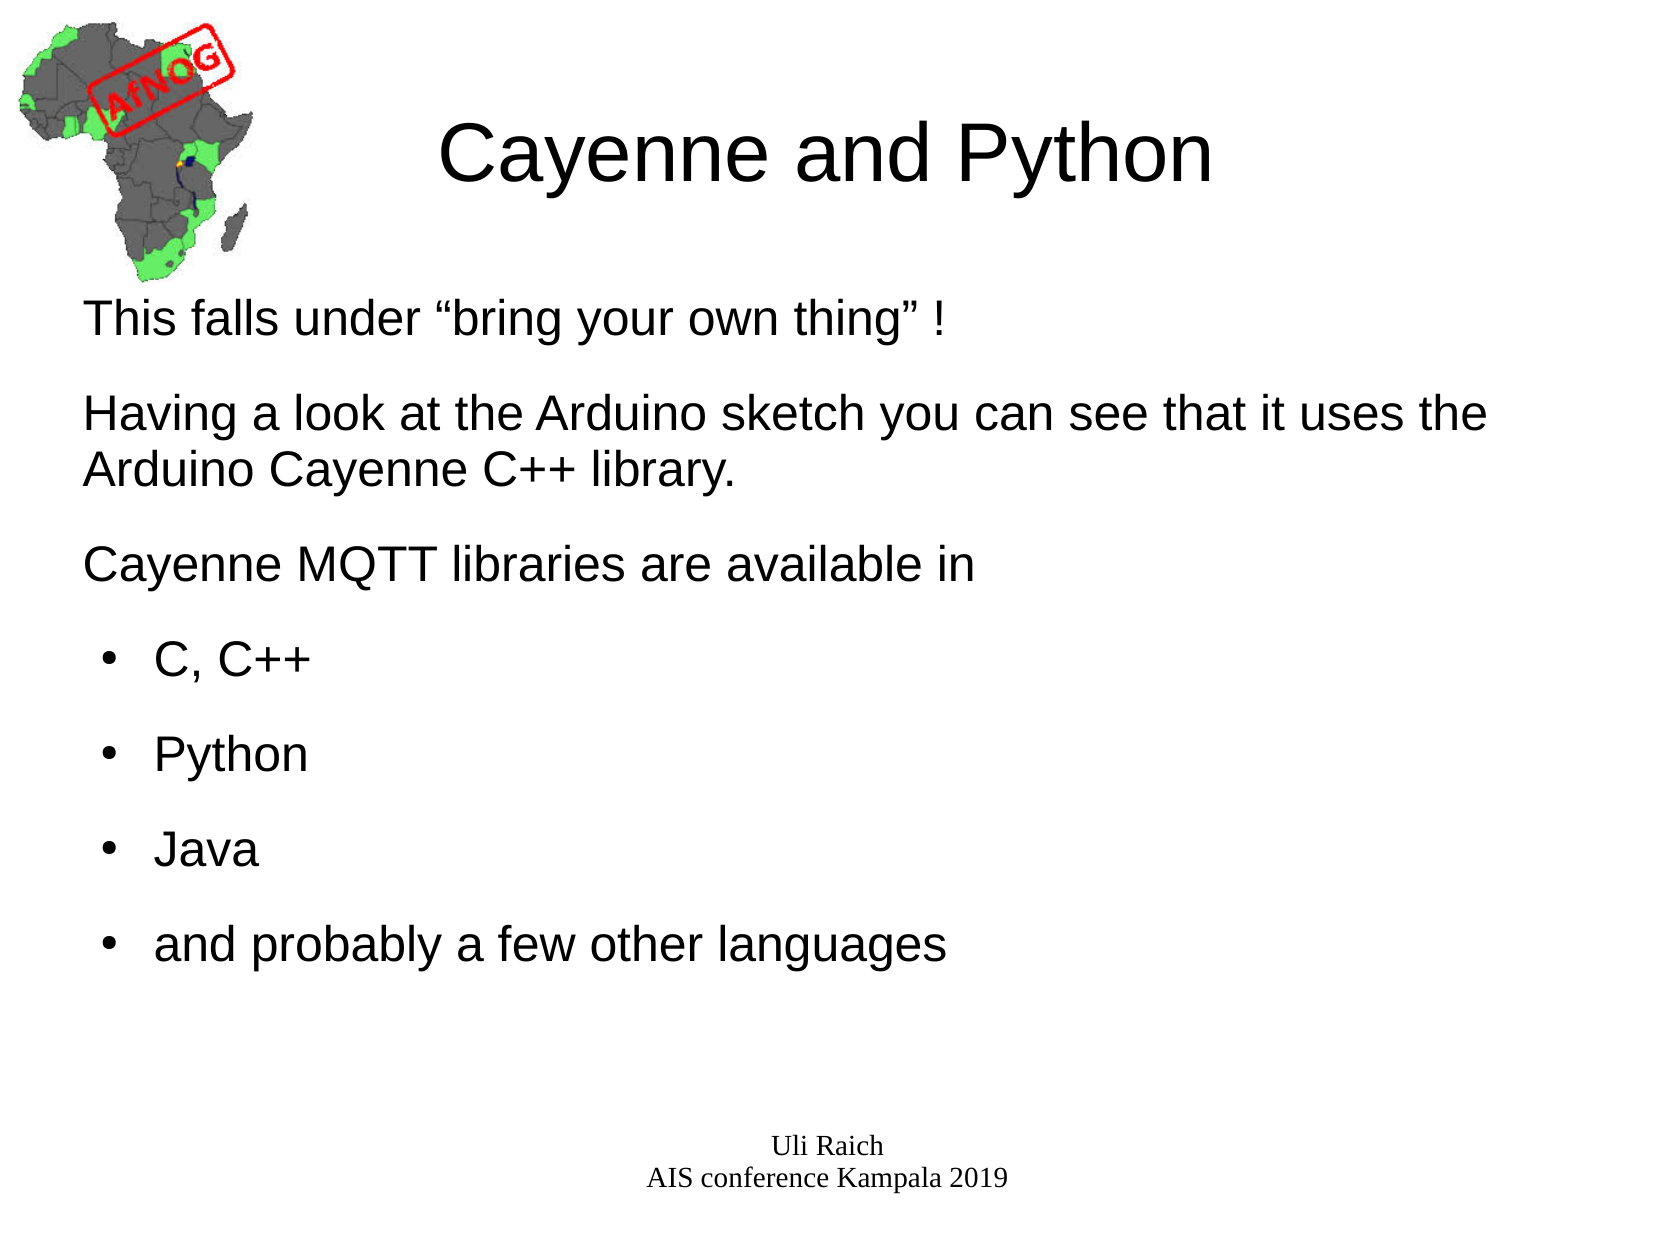

# Cayenne and Python
This falls under “bring your own thing” !
Having a look at the Arduino sketch you can see that it uses the
Arduino Cayenne C++ library.
Cayenne MQTT libraries are available in
C, C++
Python
Java
and probably a few other languages